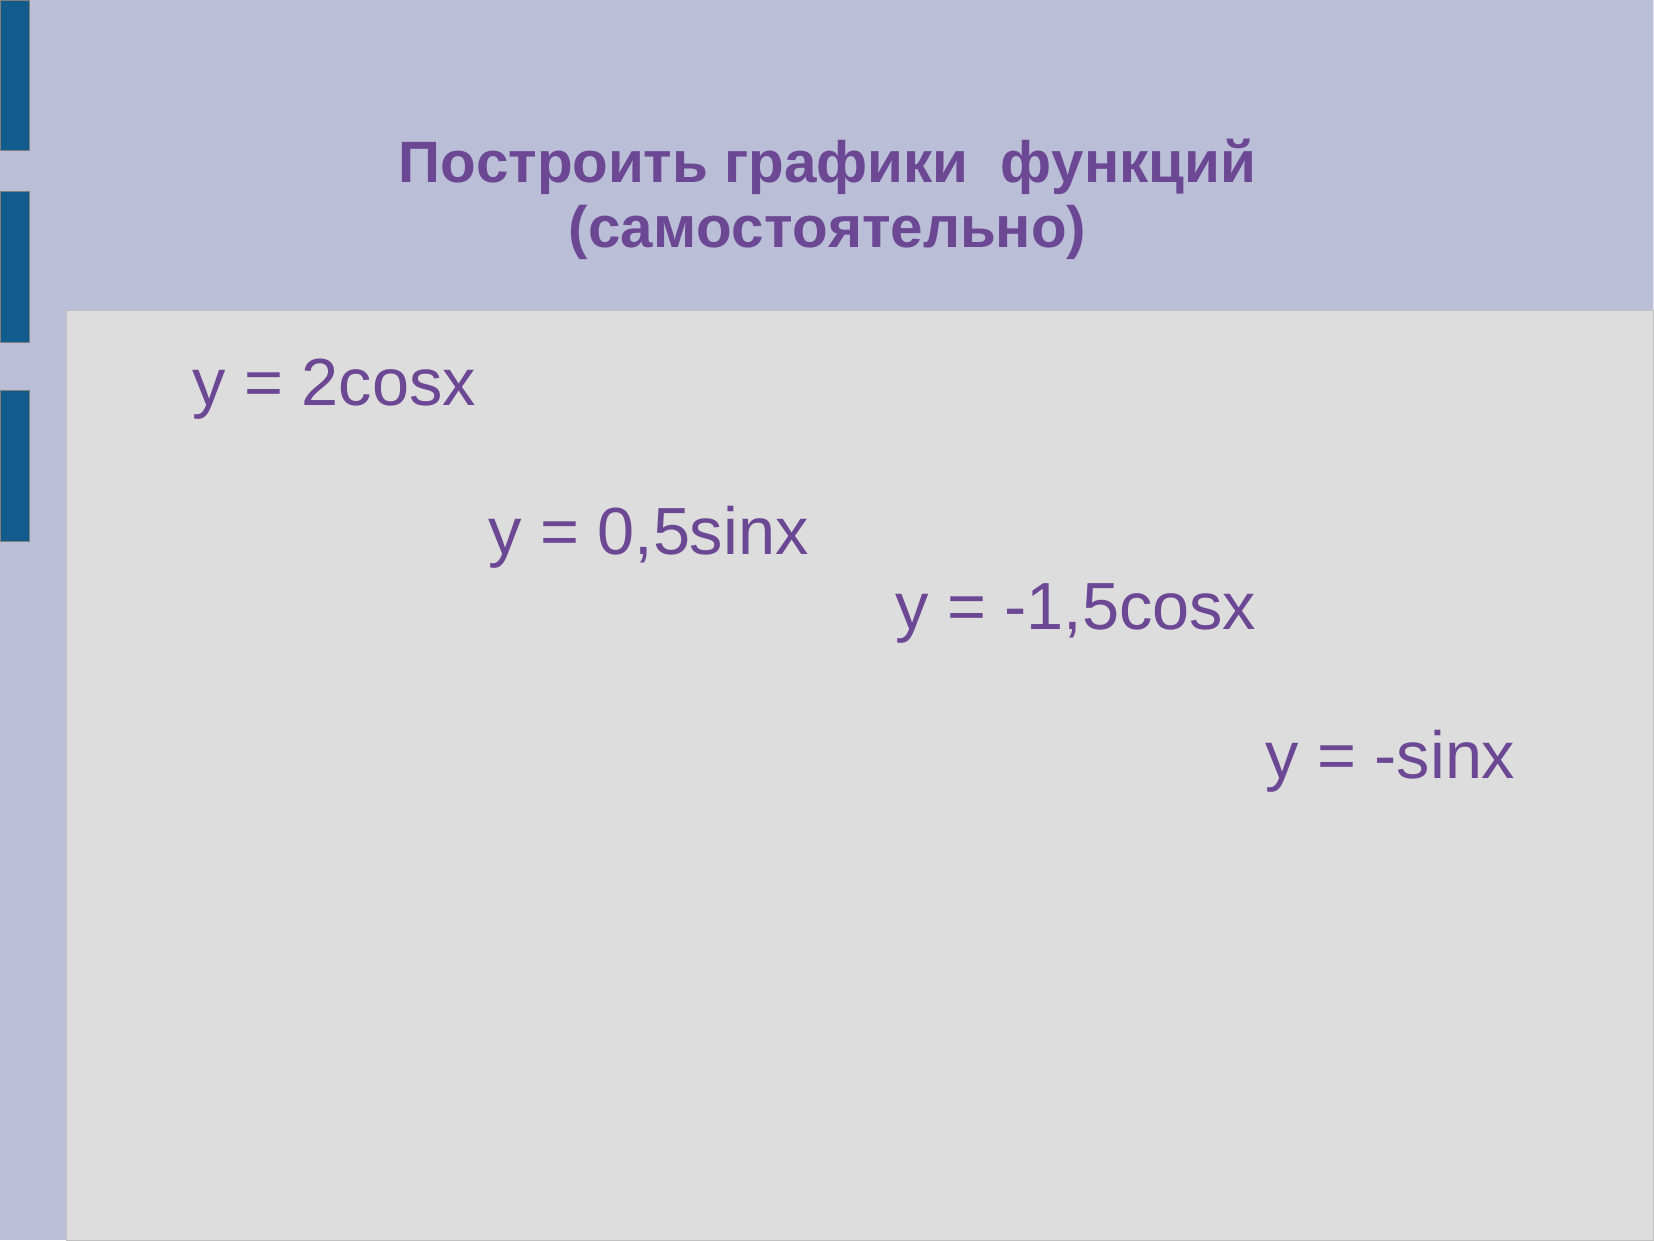

# Построить графики функций (самостоятельно)
у = 2cosx
 у = 0,5sinx
 у = -1,5cosx
 у = -sinx